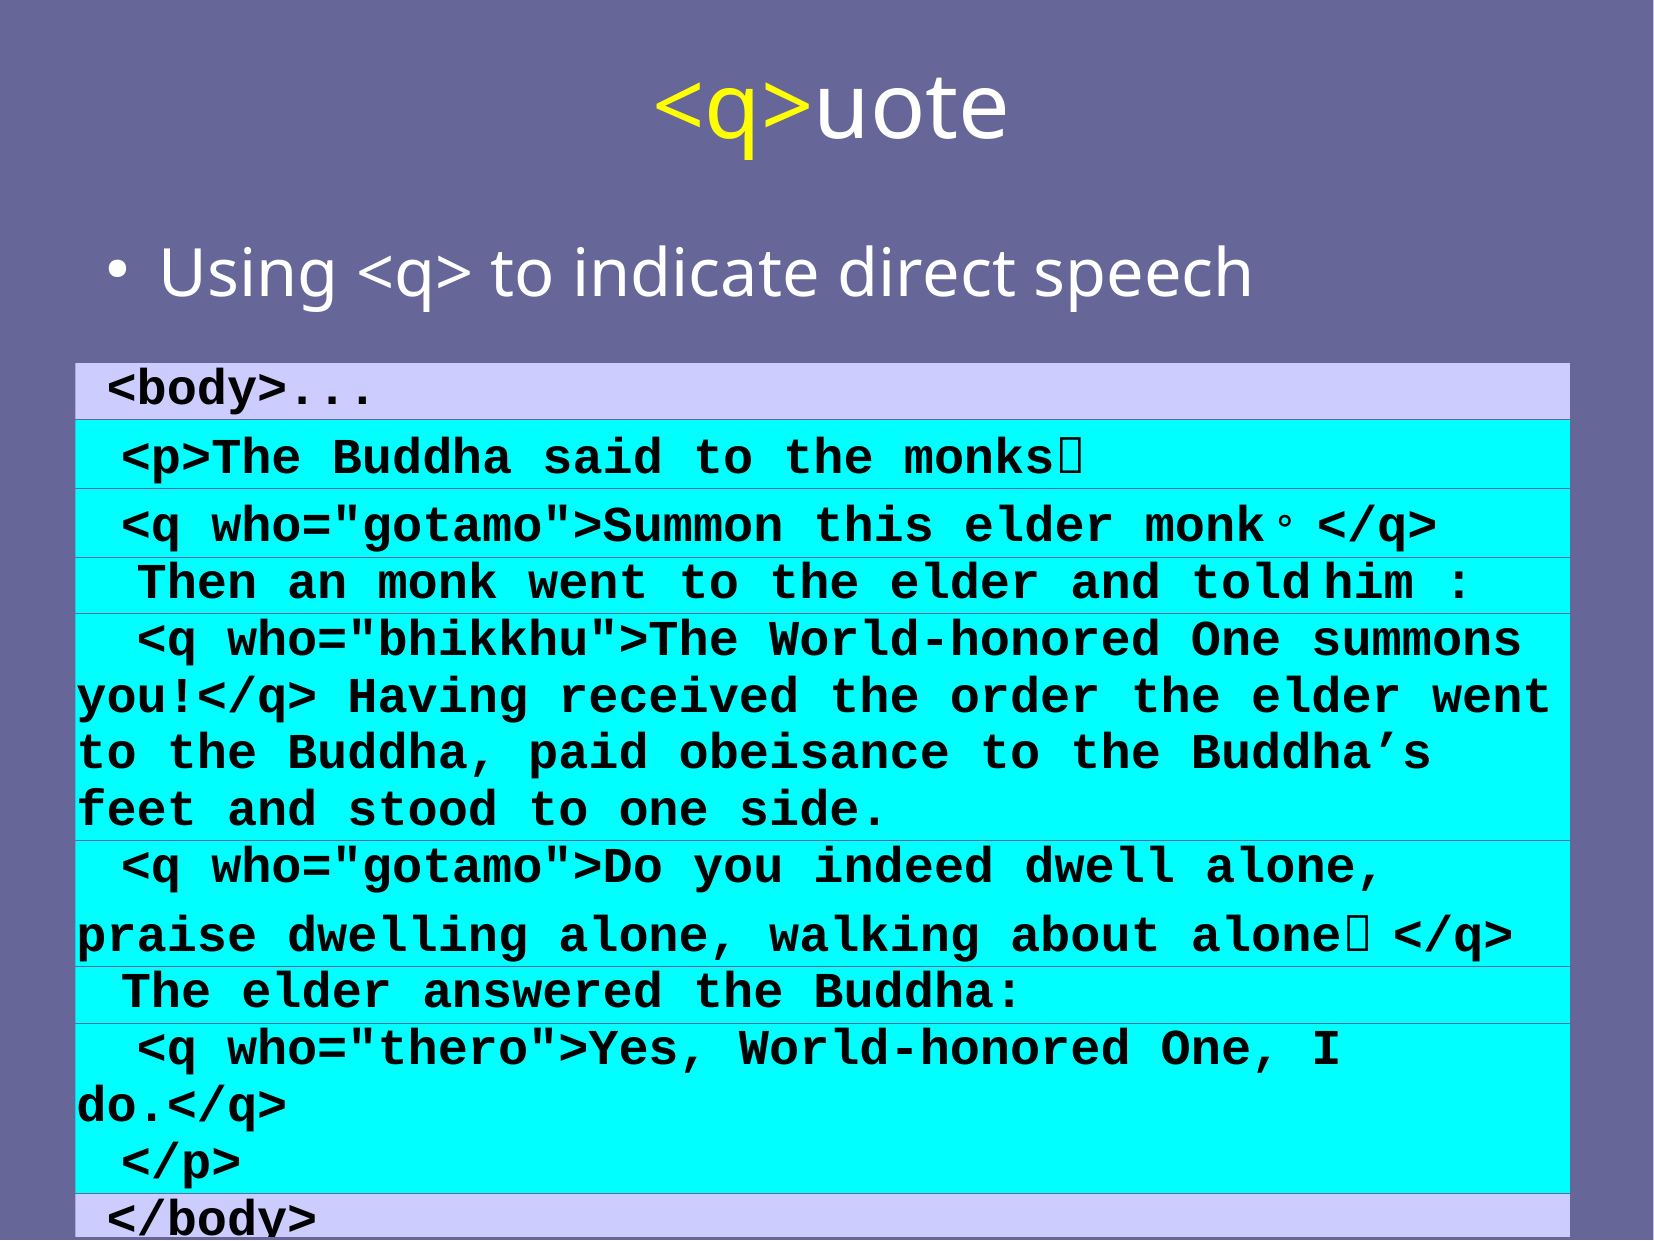

# <q>uote
Using <q> to indicate direct speech